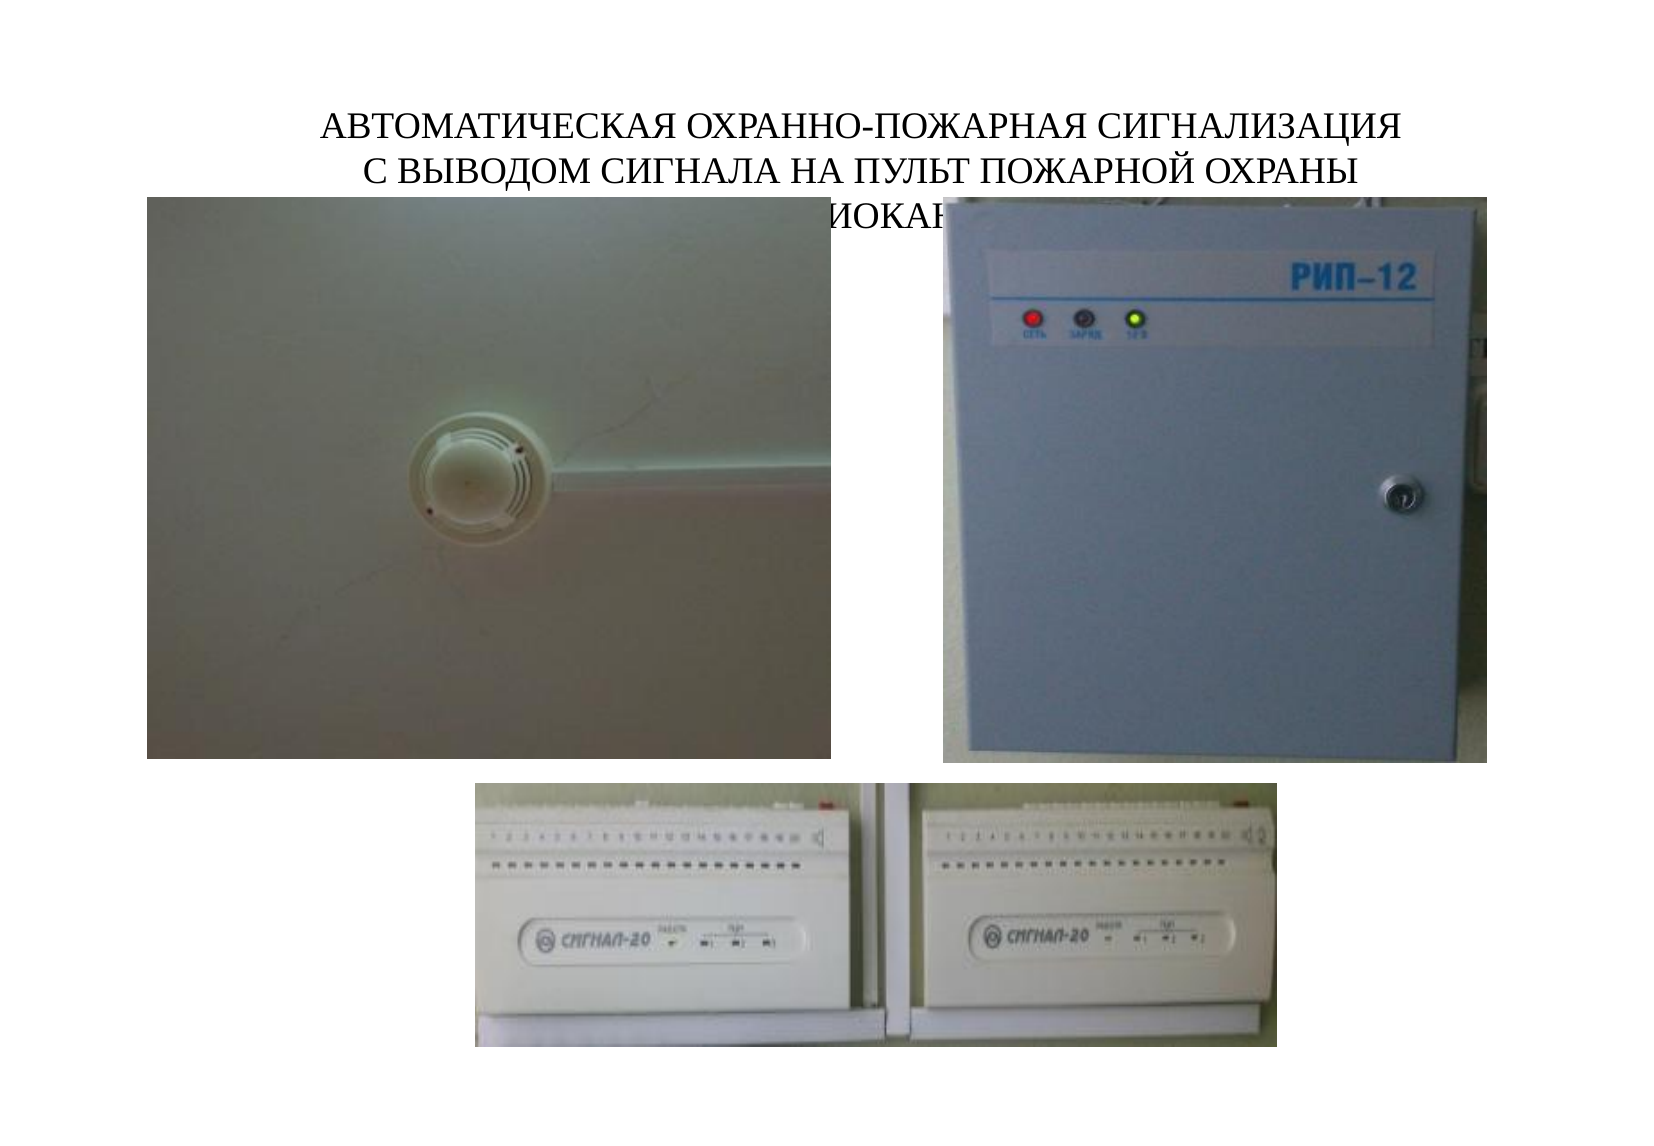

# АВТОМАТИЧЕСКАЯ ОХРАННО-ПОЖАРНАЯ СИГНАЛИЗАЦИЯ С ВЫВОДОМ СИГНАЛА НА ПУЛЬТ ПОЖАРНОЙ ОХРАНЫ ПО РАДИОКАНАЛУ